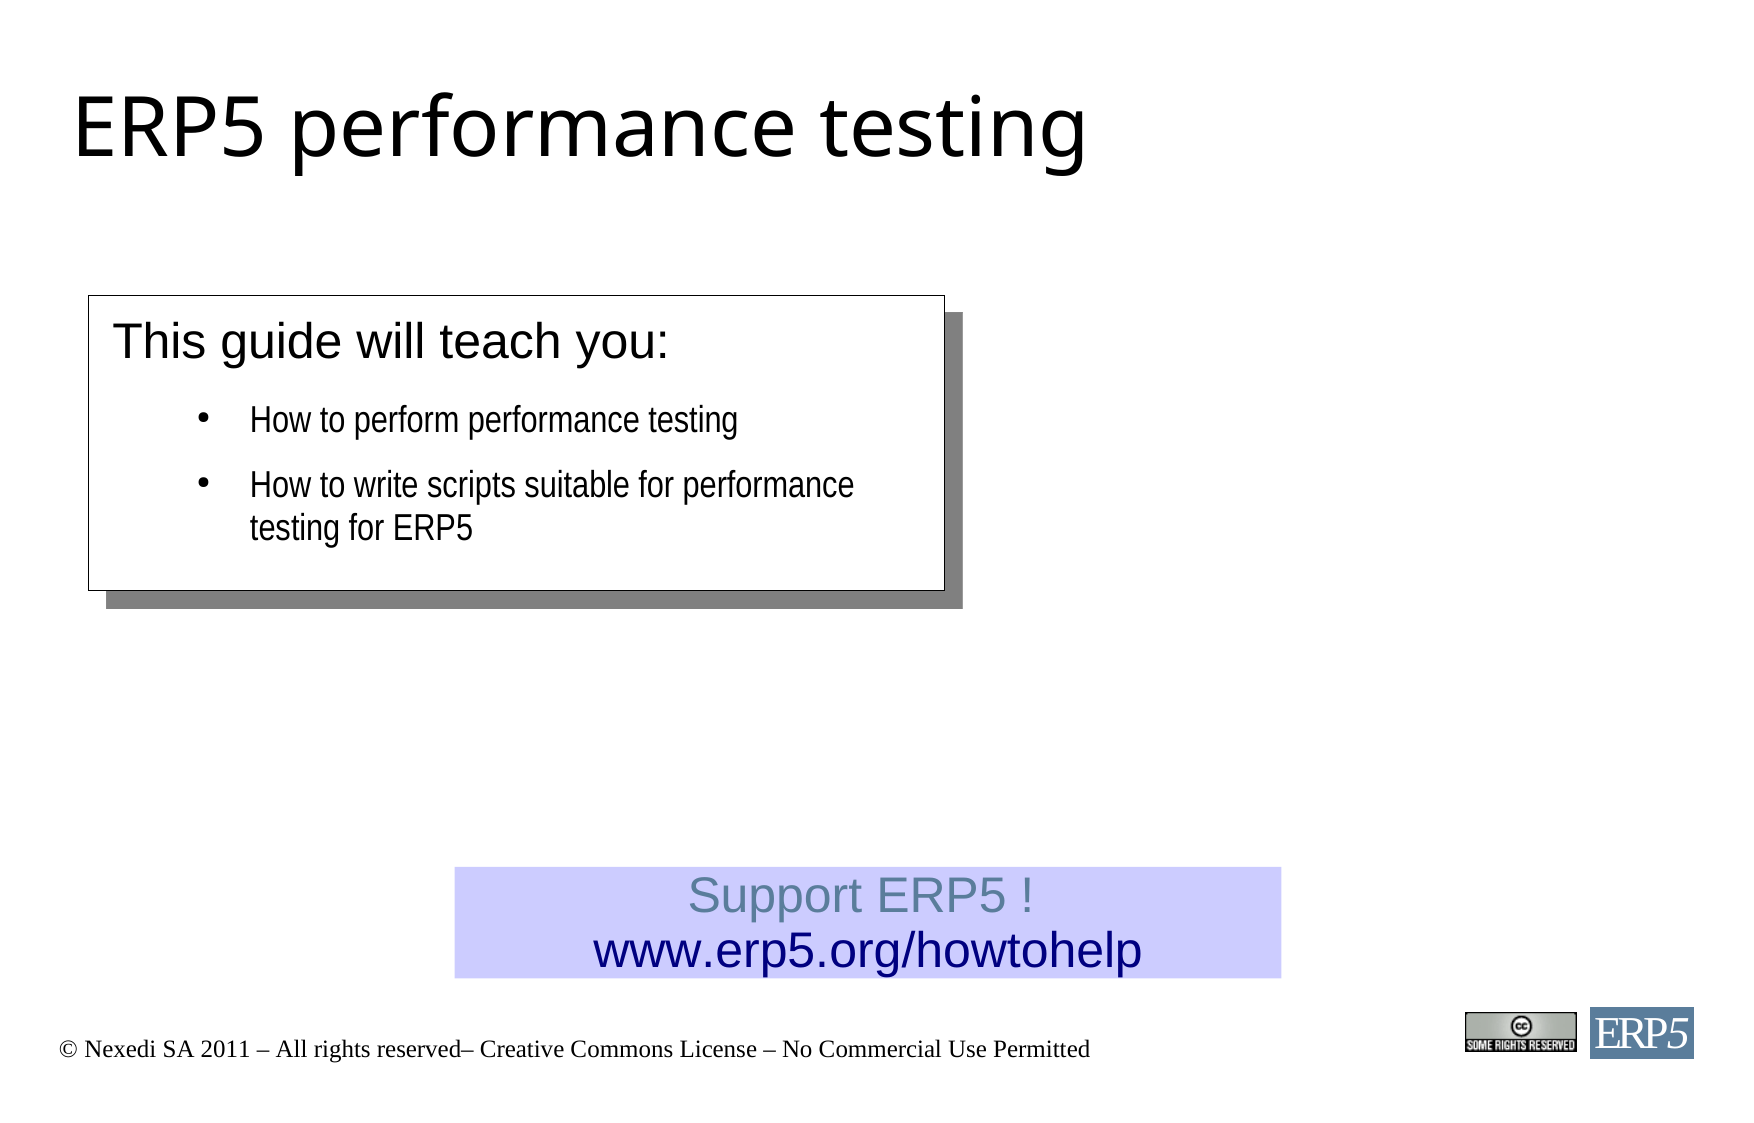

# ERP5 performance testing
This guide will teach you:
How to perform performance testing
How to write scripts suitable for performance testing for ERP5
Support ERP5 !
www.erp5.org/howtohelp